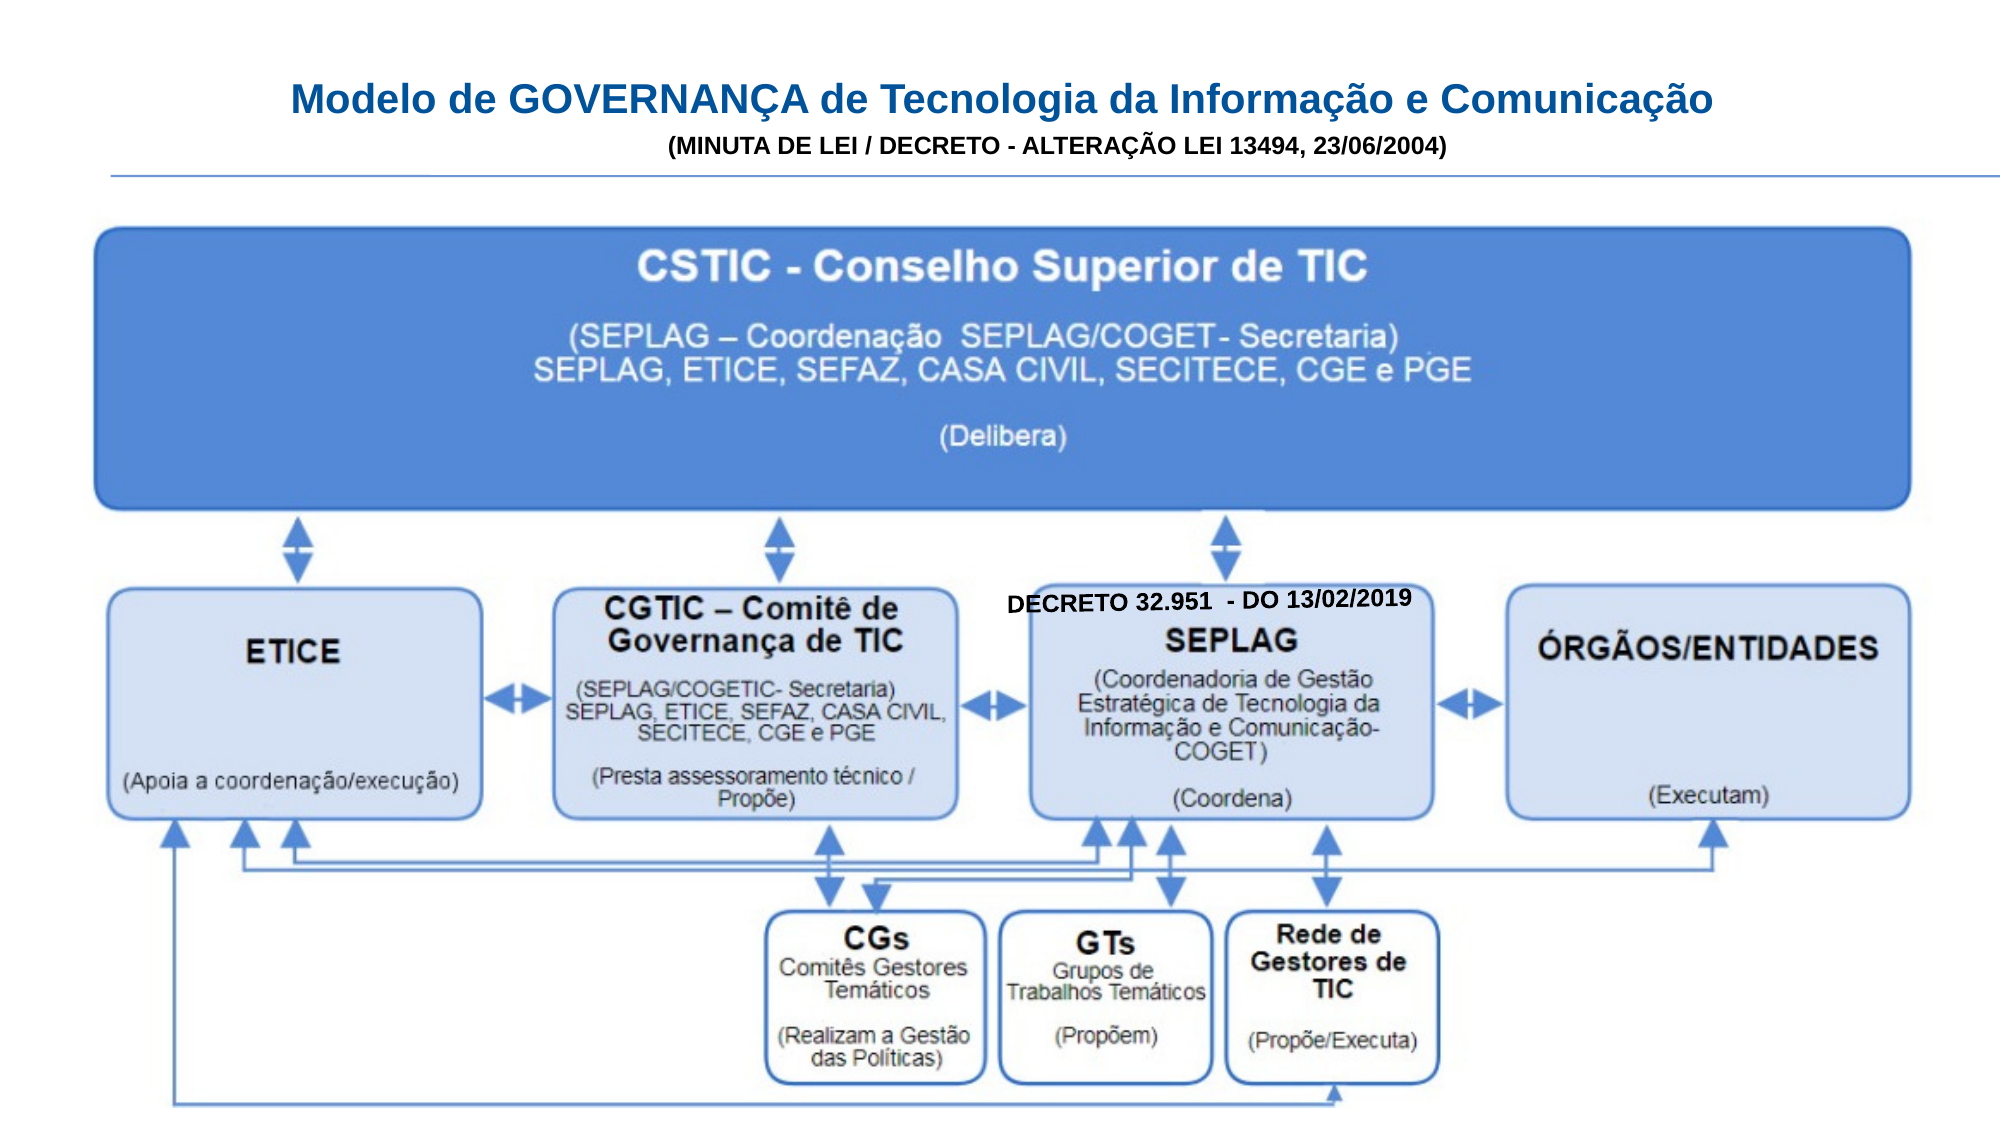

Modelo de GOVERNANÇA de Tecnologia da Informação e Comunicação
(MINUTA DE LEI / DECRETO - ALTERAÇÃO LEI 13494, 23/06/2004)
DECRETO 32.951 - DO 13/02/2019